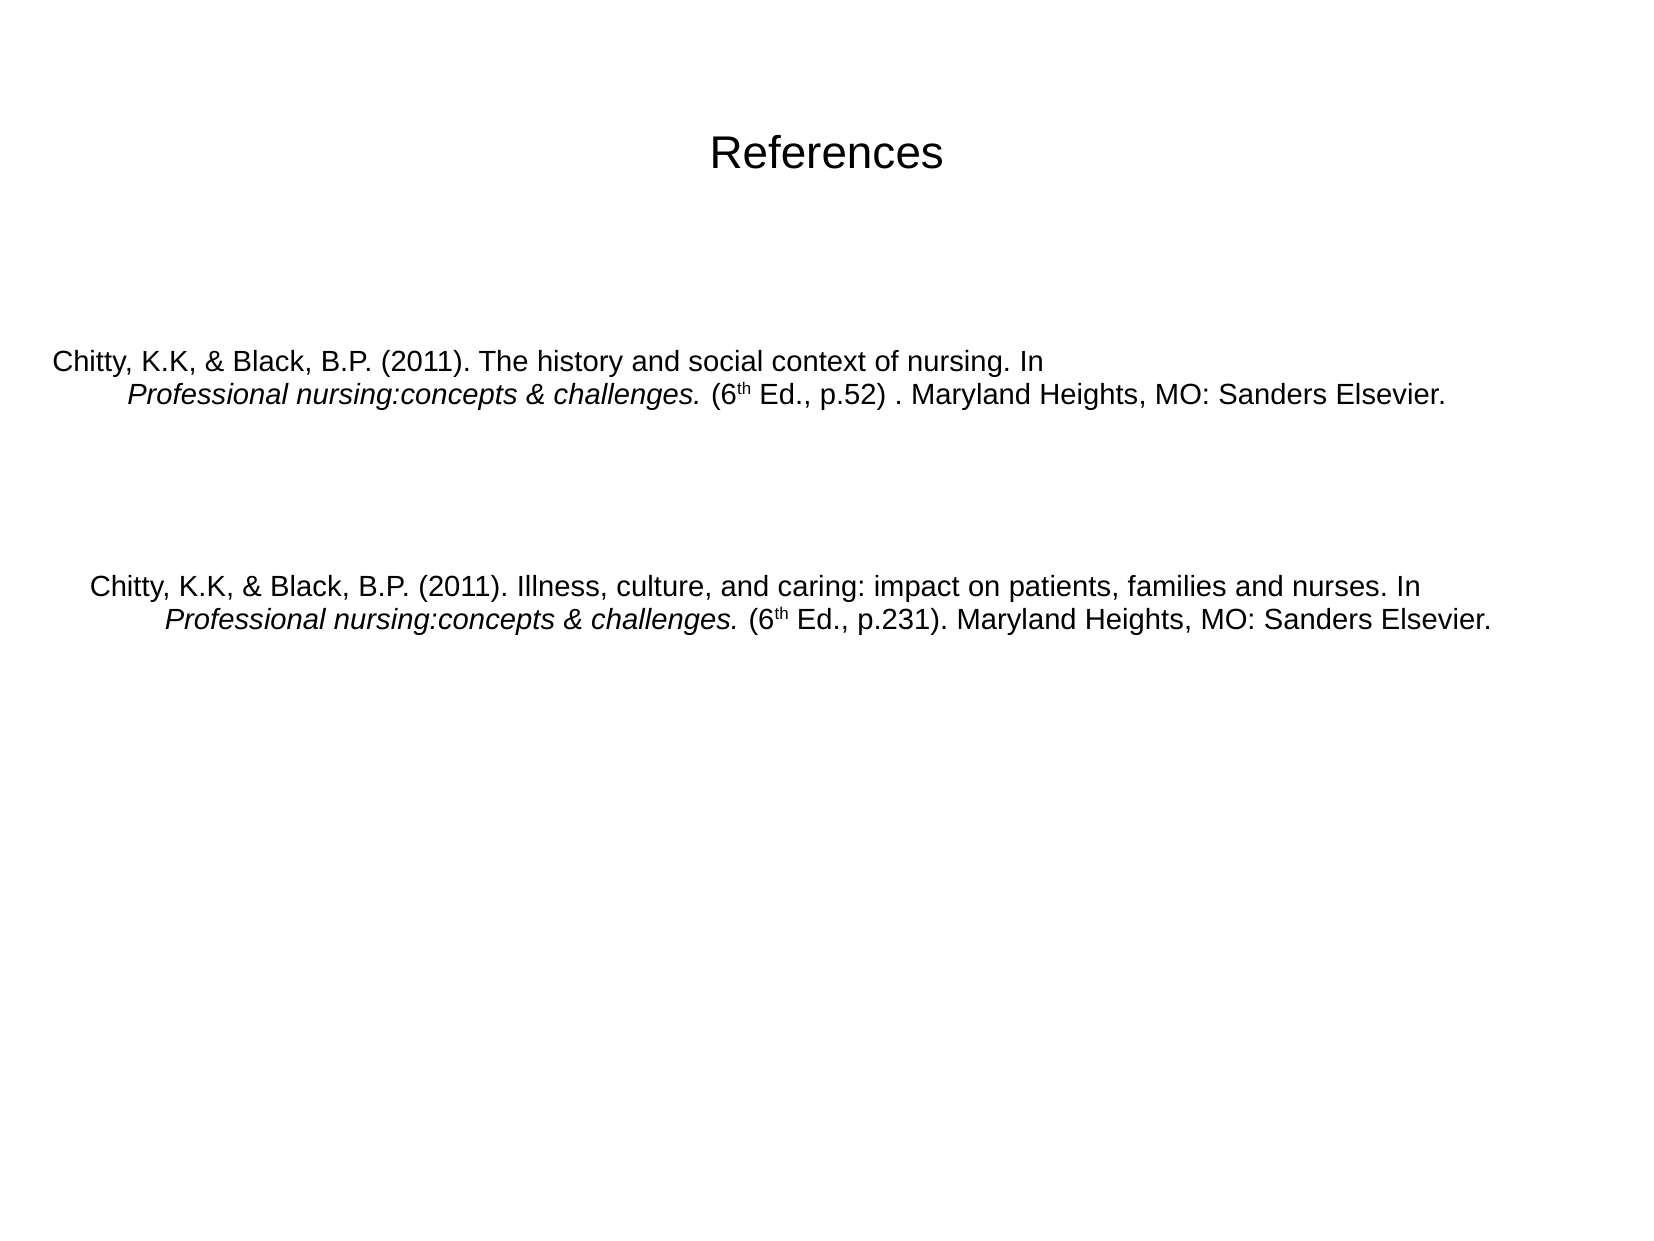

# References
Chitty, K.K, & Black, B.P. (2011). The history and social context of nursing. In
	Professional nursing:concepts & challenges. (6th Ed., p.52) . Maryland Heights, MO: Sanders Elsevier.
Chitty, K.K, & Black, B.P. (2011). Illness, culture, and caring: impact on patients, families and nurses. In
	Professional nursing:concepts & challenges. (6th Ed., p.231). Maryland Heights, MO: Sanders Elsevier.